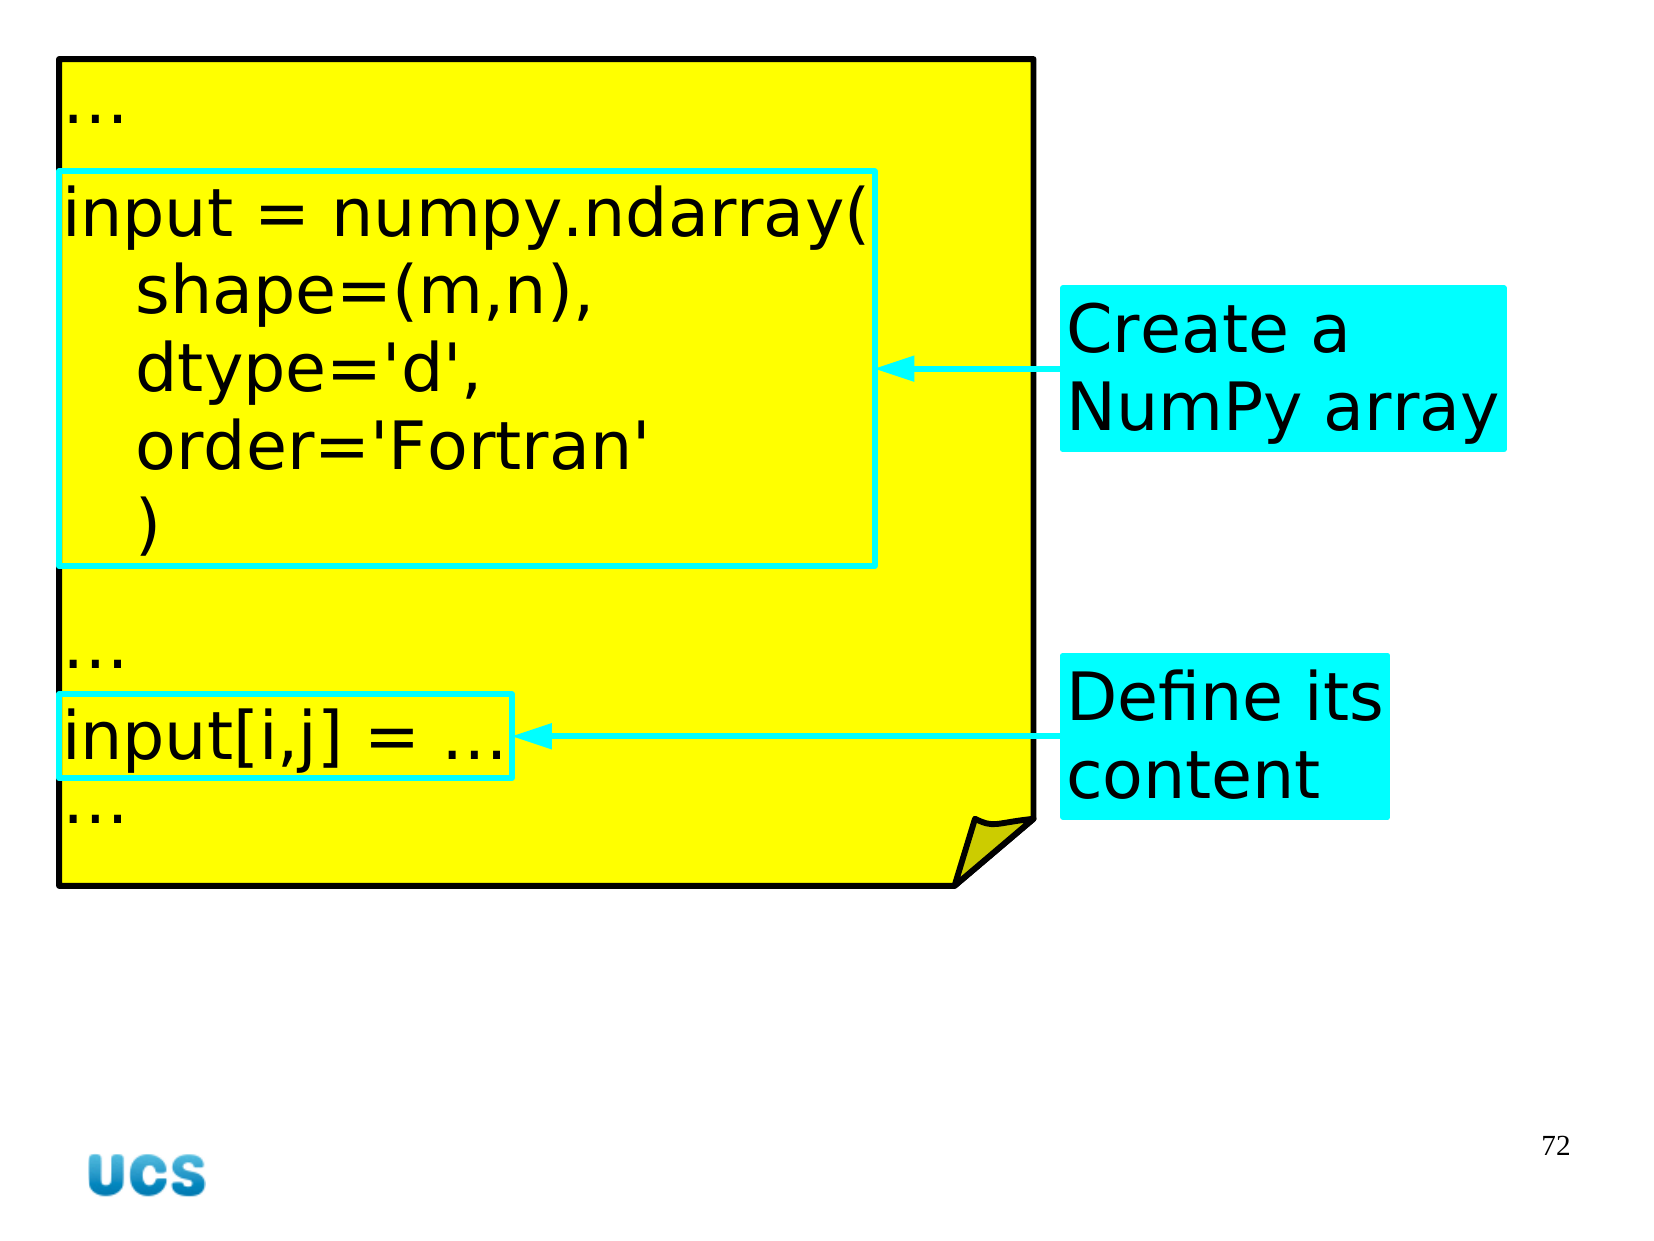

…
…
…
input = numpy.ndarray(
	shape=(m,n),
	dtype='d',
	order='Fortran'
	)
Create a
NumPy array
Define its
content
input[i,j] = …
72